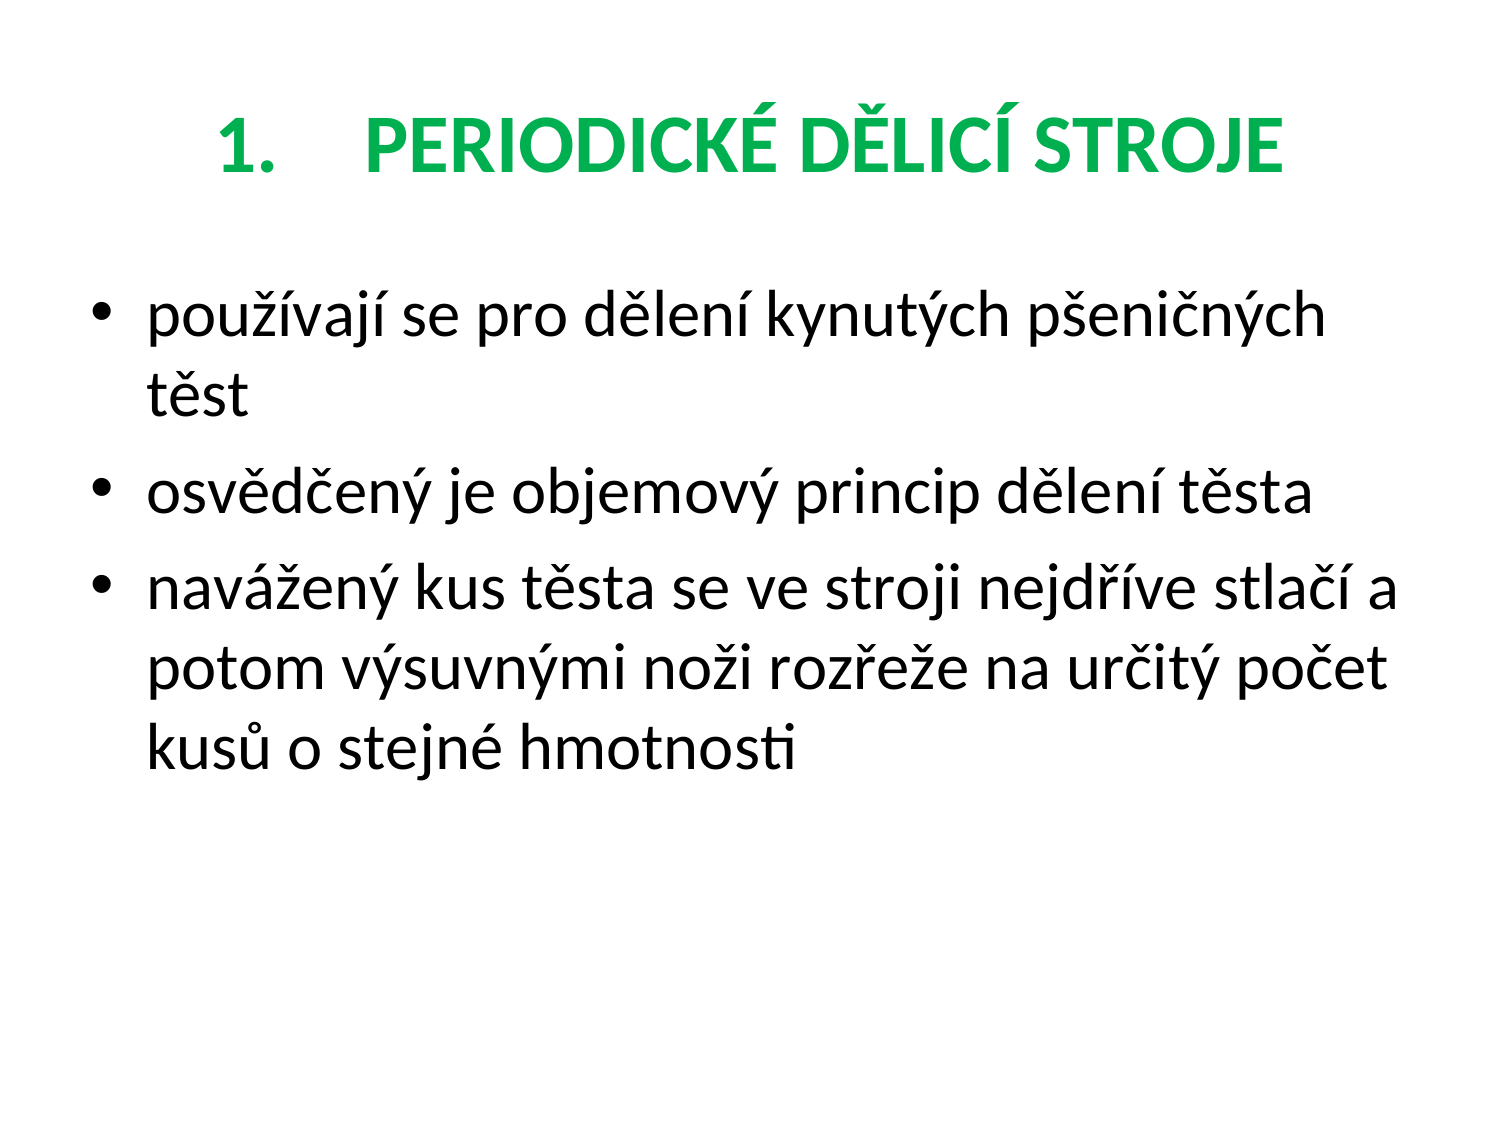

# 1.	PERIODICKÉ DĚLICÍ STROJE
používají se pro dělení kynutých pšeničných těst
osvědčený je objemový princip dělení těsta
navážený kus těsta se ve stroji nejdříve stlačí a potom výsuvnými noži rozřeže na určitý počet kusů o stejné hmotnosti